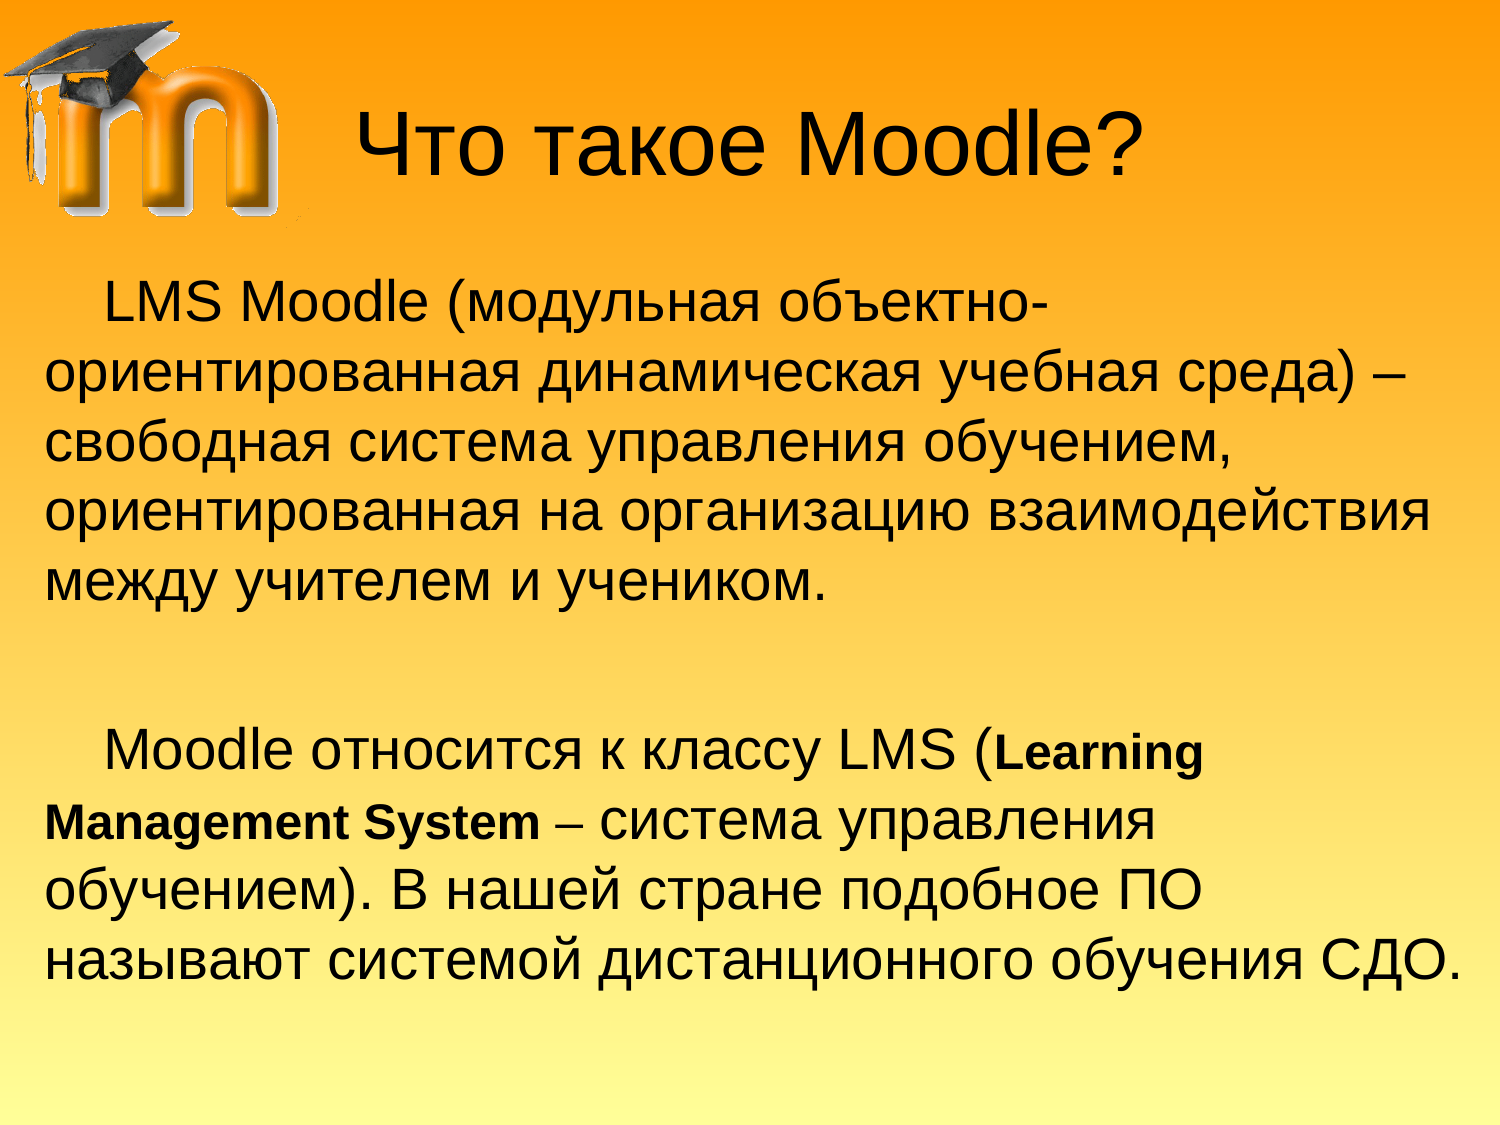

# Что такое Moodle?
LMS Moodle (модульная объектно-ориентированная динамическая учебная среда) – свободная система управления обучением, ориентированная на организацию взаимодействия между учителем и учеником.
Moodle относится к классу LMS (Learning Management System – система управления обучением). В нашей стране подобное ПО называют системой дистанционного обучения СДО.